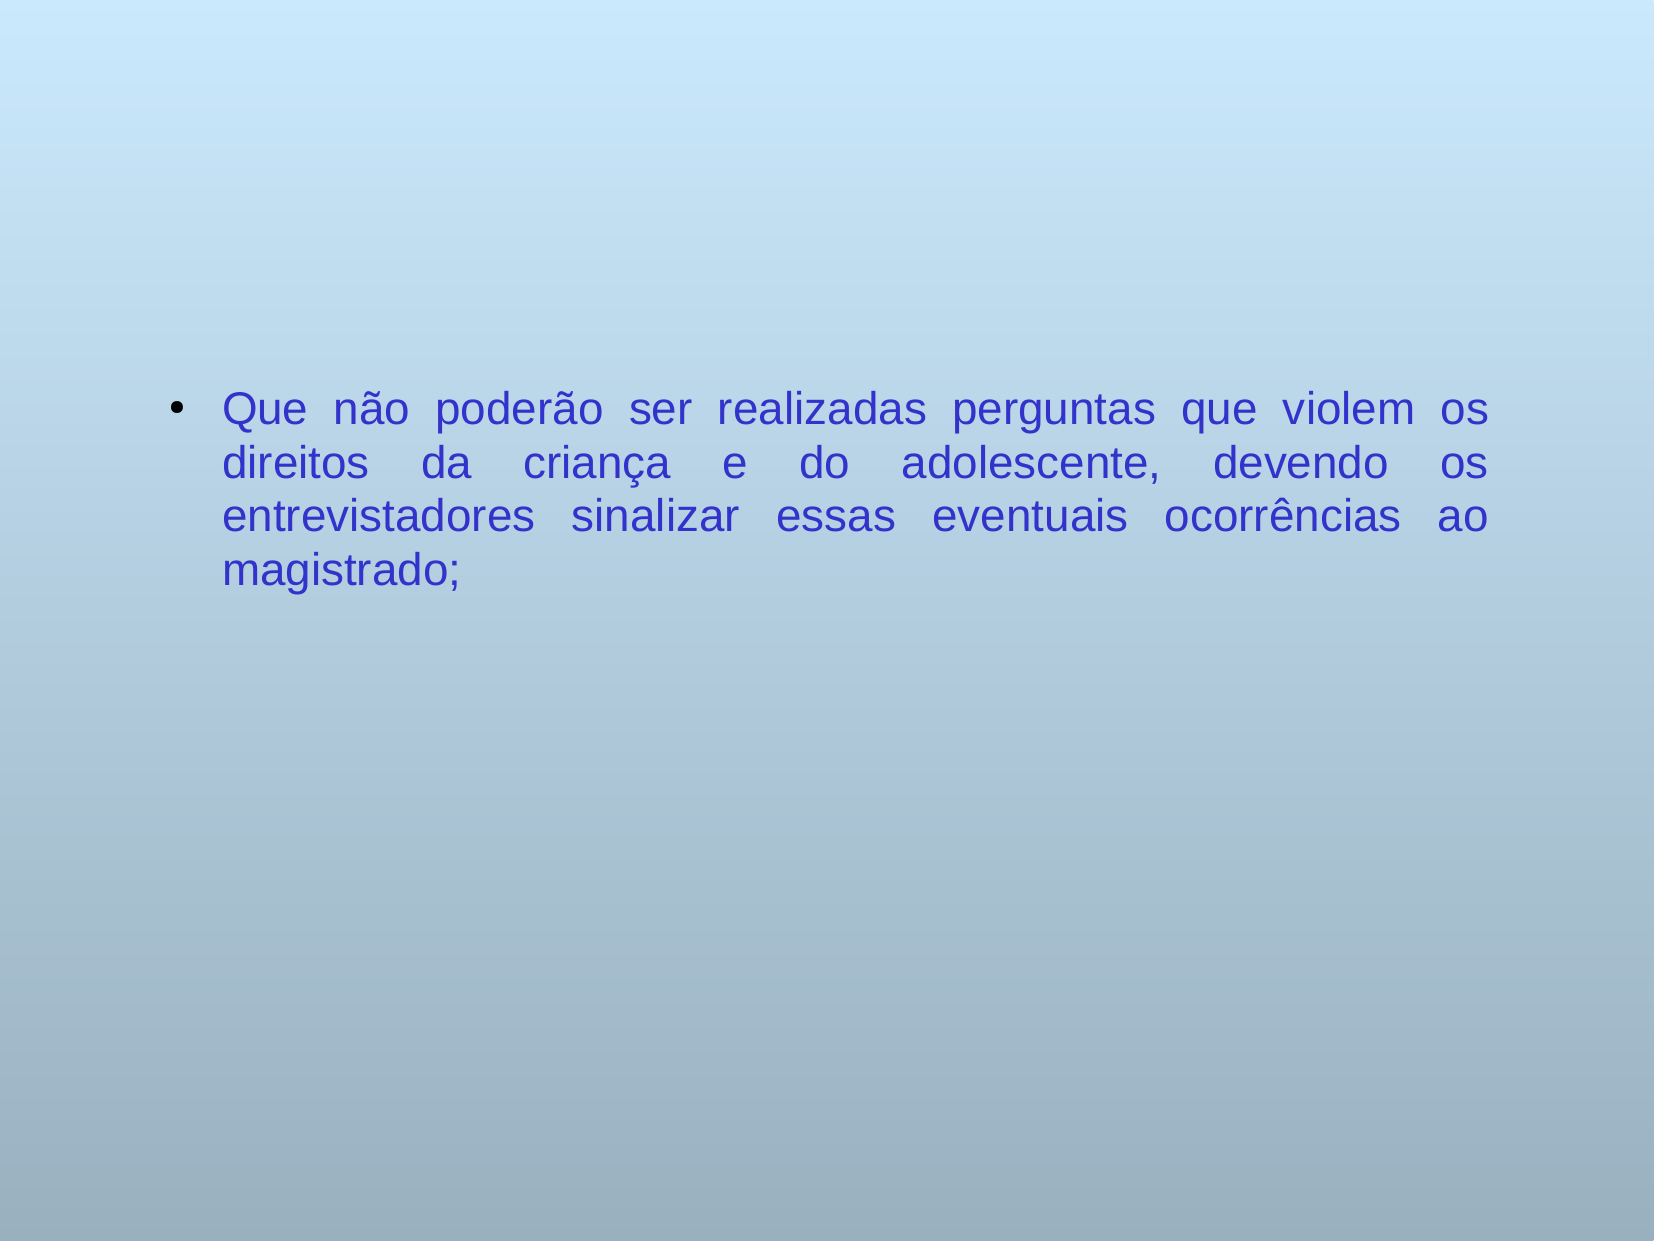

#
Que não poderão ser realizadas perguntas que violem os direitos da criança e do adolescente, devendo os entrevistadores sinalizar essas eventuais ocorrências ao magistrado;